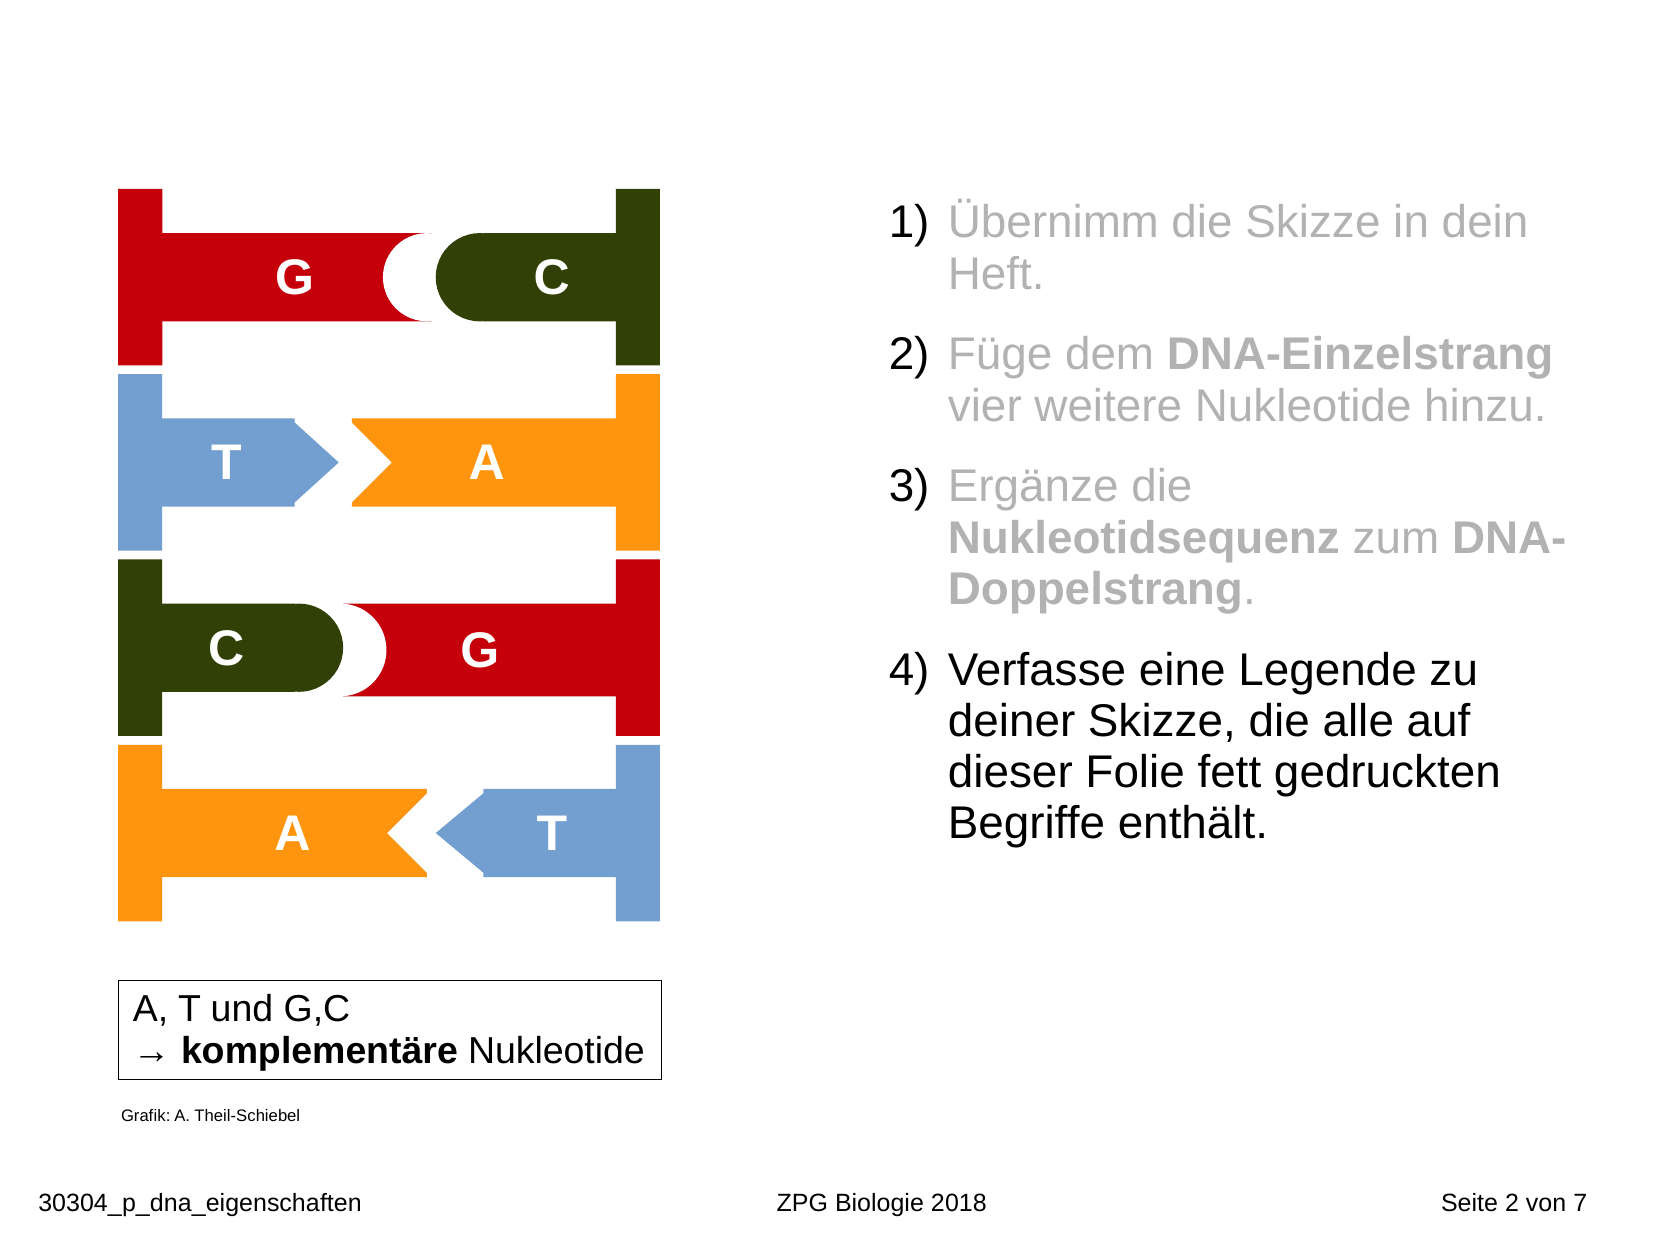

G
T
C
A
C
Übernimm die Skizze in dein Heft.
Füge dem DNA-Einzelstrang vier weitere Nukleotide hinzu.
Ergänze die Nukleotidsequenz zum DNA-Doppelstrang.
Verfasse eine Legende zu deiner Skizze, die alle auf dieser Folie fett gedruckten Begriffe enthält.
A
G
T
A, T und G,C
→ komplementäre Nukleotide
Grafik: A. Theil-Schiebel
30304_p_dna_eigenschaften						ZPG Biologie 2018							Seite 2 von 7